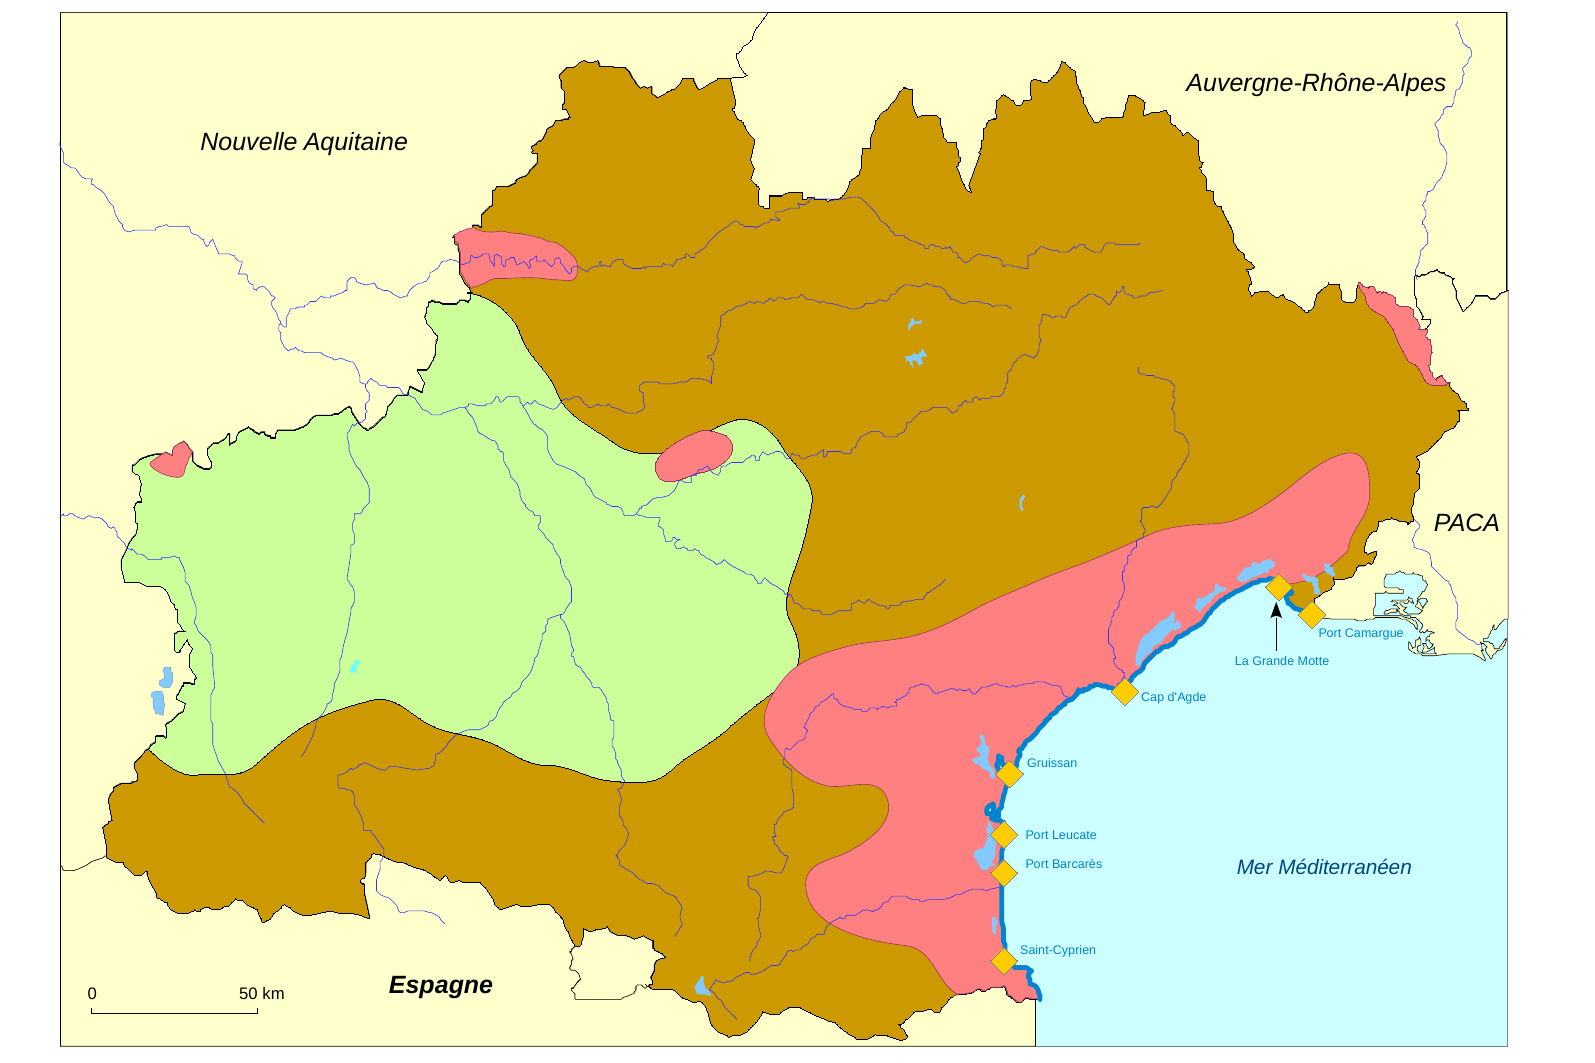

Auvergne-Rhône-Alpes
Nouvelle Aquitaine
PACA
Port Camargue
La Grande Motte
Cap d'Agde
Gruissan
Port Leucate
Mer Méditerranéen
Port Barcarès
Saint-Cyprien
Espagne
0 50 km